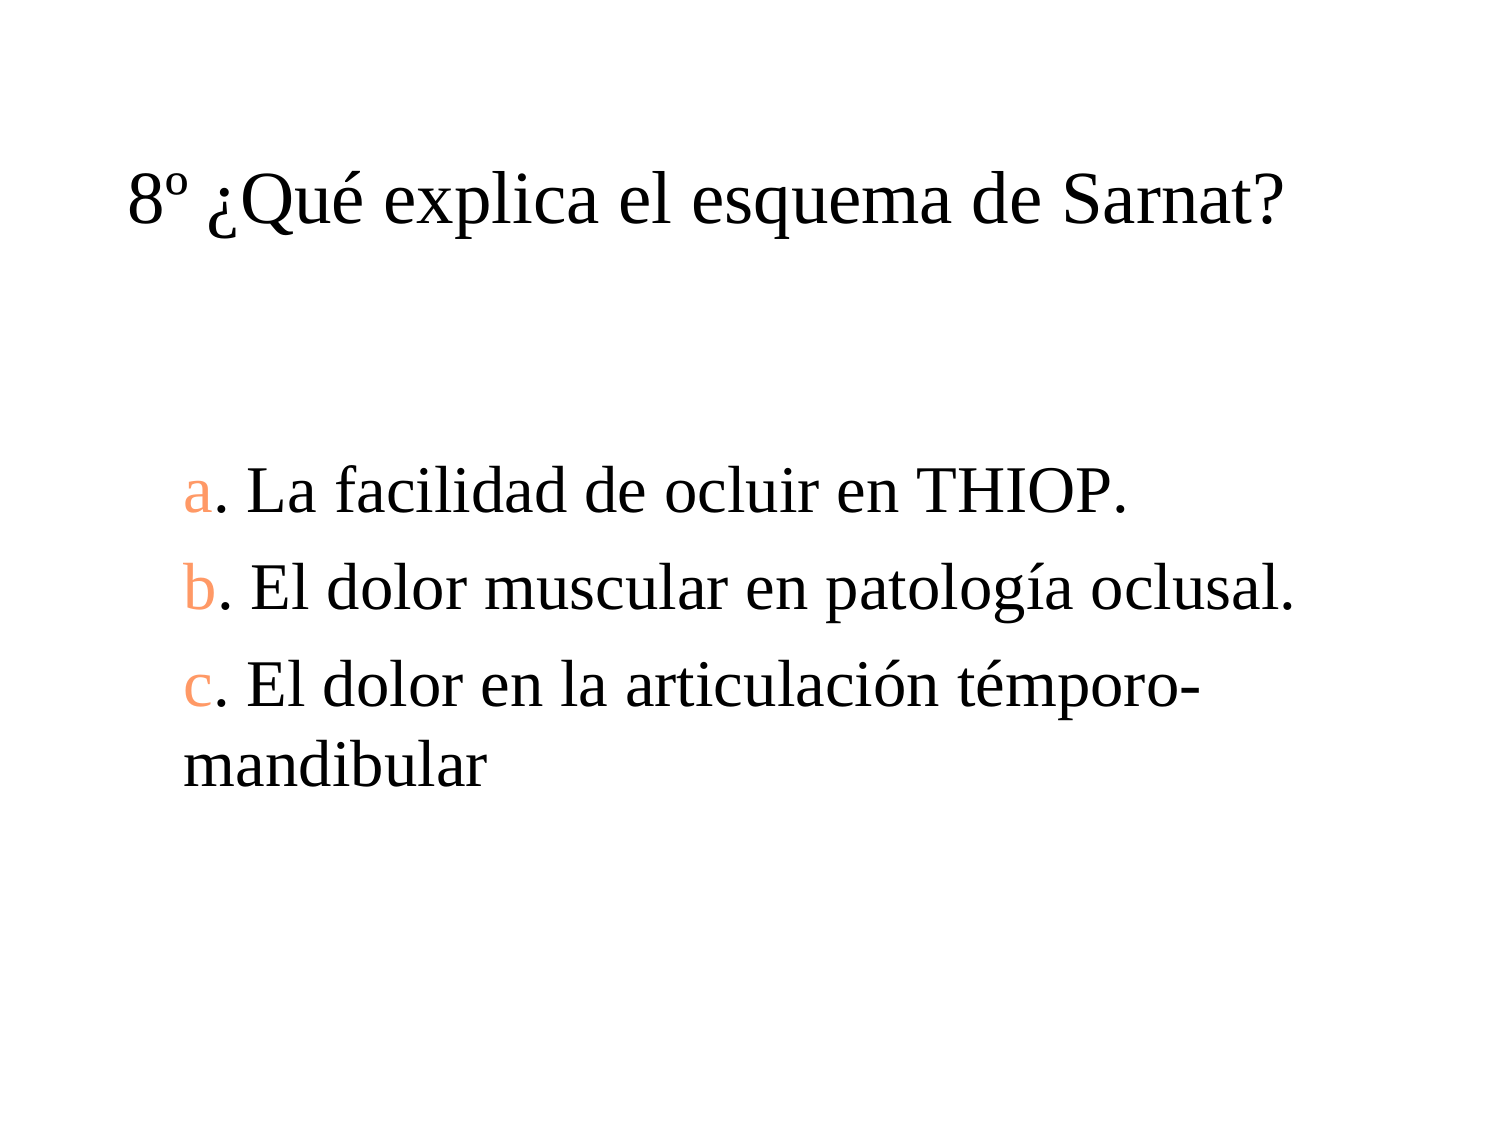

# 8º ¿Qué explica el esquema de Sarnat?
a. La facilidad de ocluir en THIOP.
b. El dolor muscular en patología oclusal.
c. El dolor en la articulación témporo-mandibular